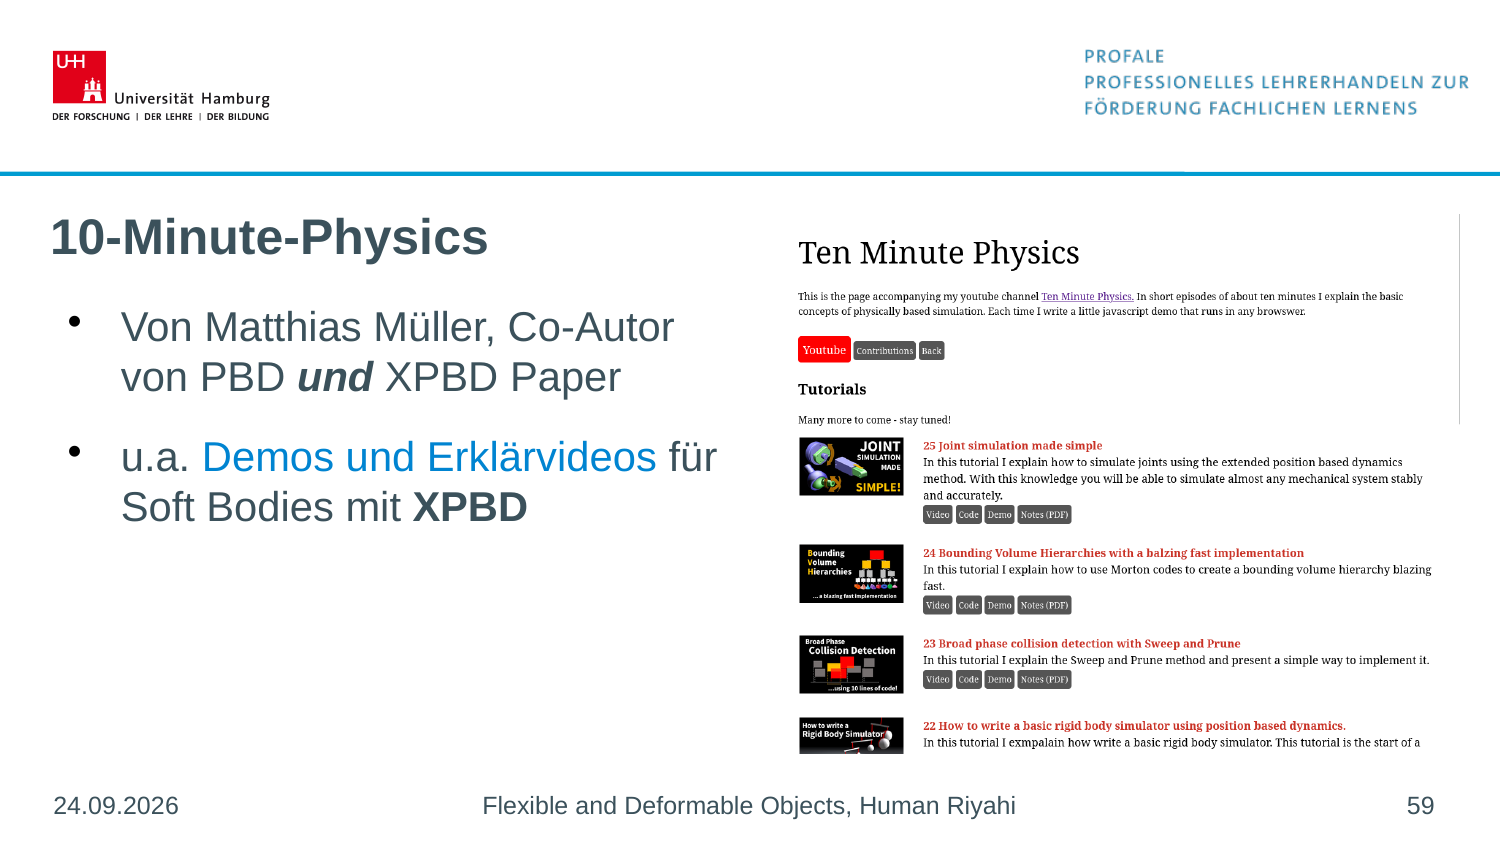

→ hier dann zu Browser wechseln und ein paar relevante Demos zeigen
# 10-Minute-Physics
Von Matthias Müller, Co-Autor von PBD und XPBD Paper
u.a. Demos und Erklärvideos für Soft Bodies mit XPBD
Flexible and Deformable Objects, Human Riyahi